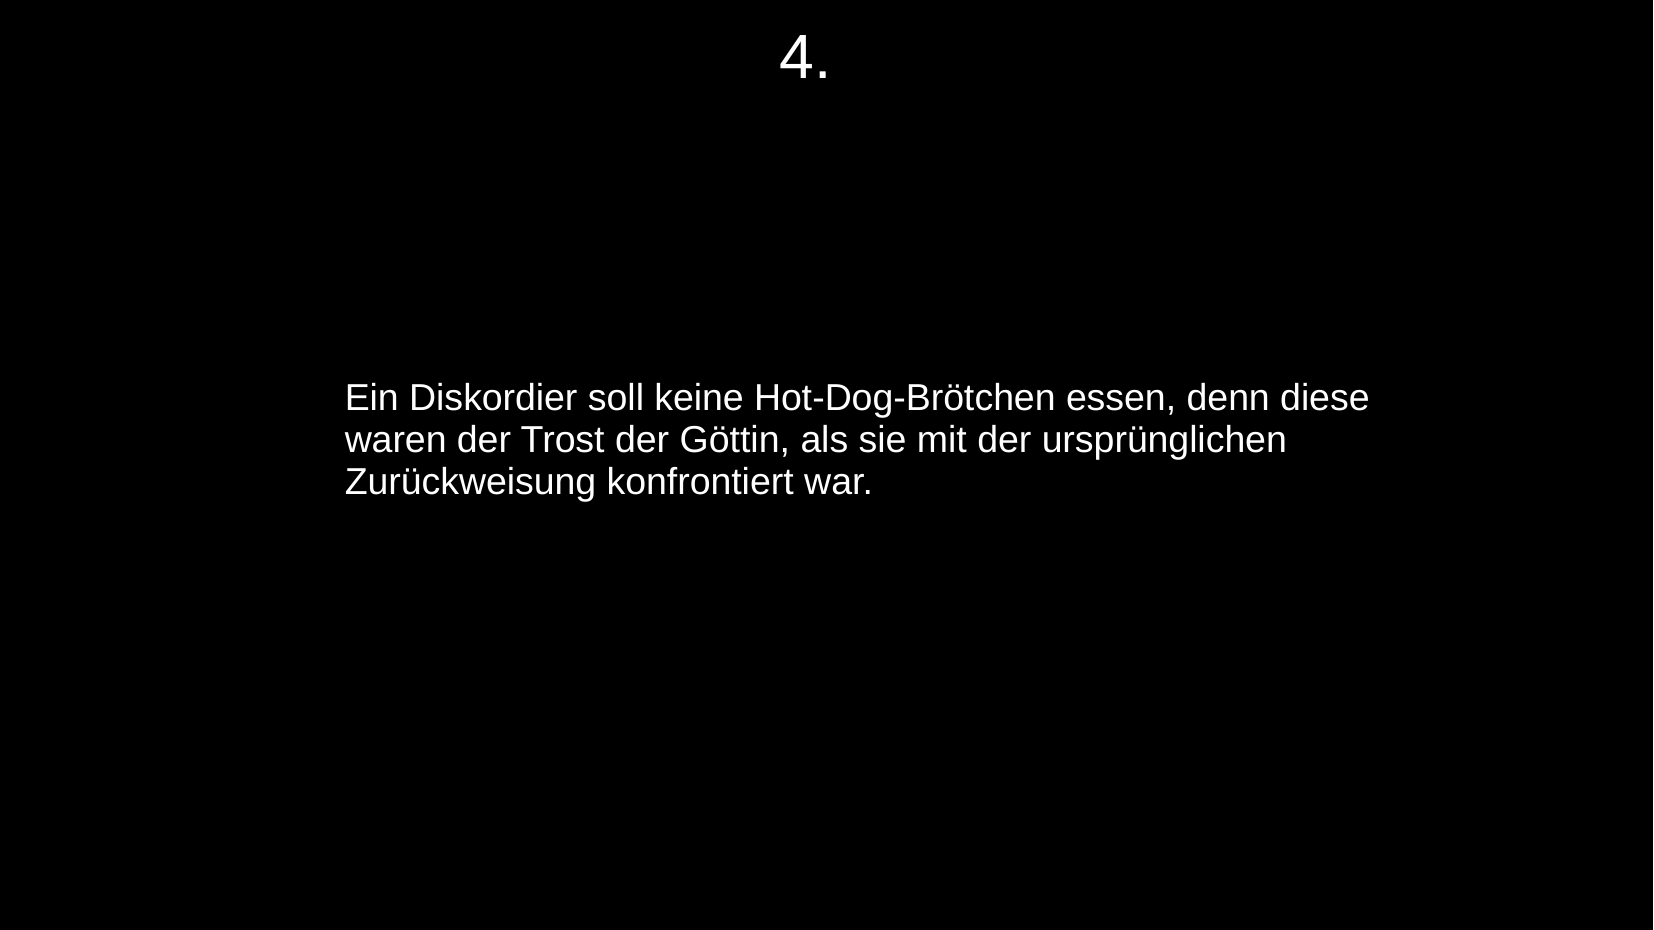

4.
Ein Diskordier soll keine Hot-Dog-Brötchen essen, denn diese waren der Trost der Göttin, als sie mit der ursprünglichen Zurückweisung konfrontiert war.